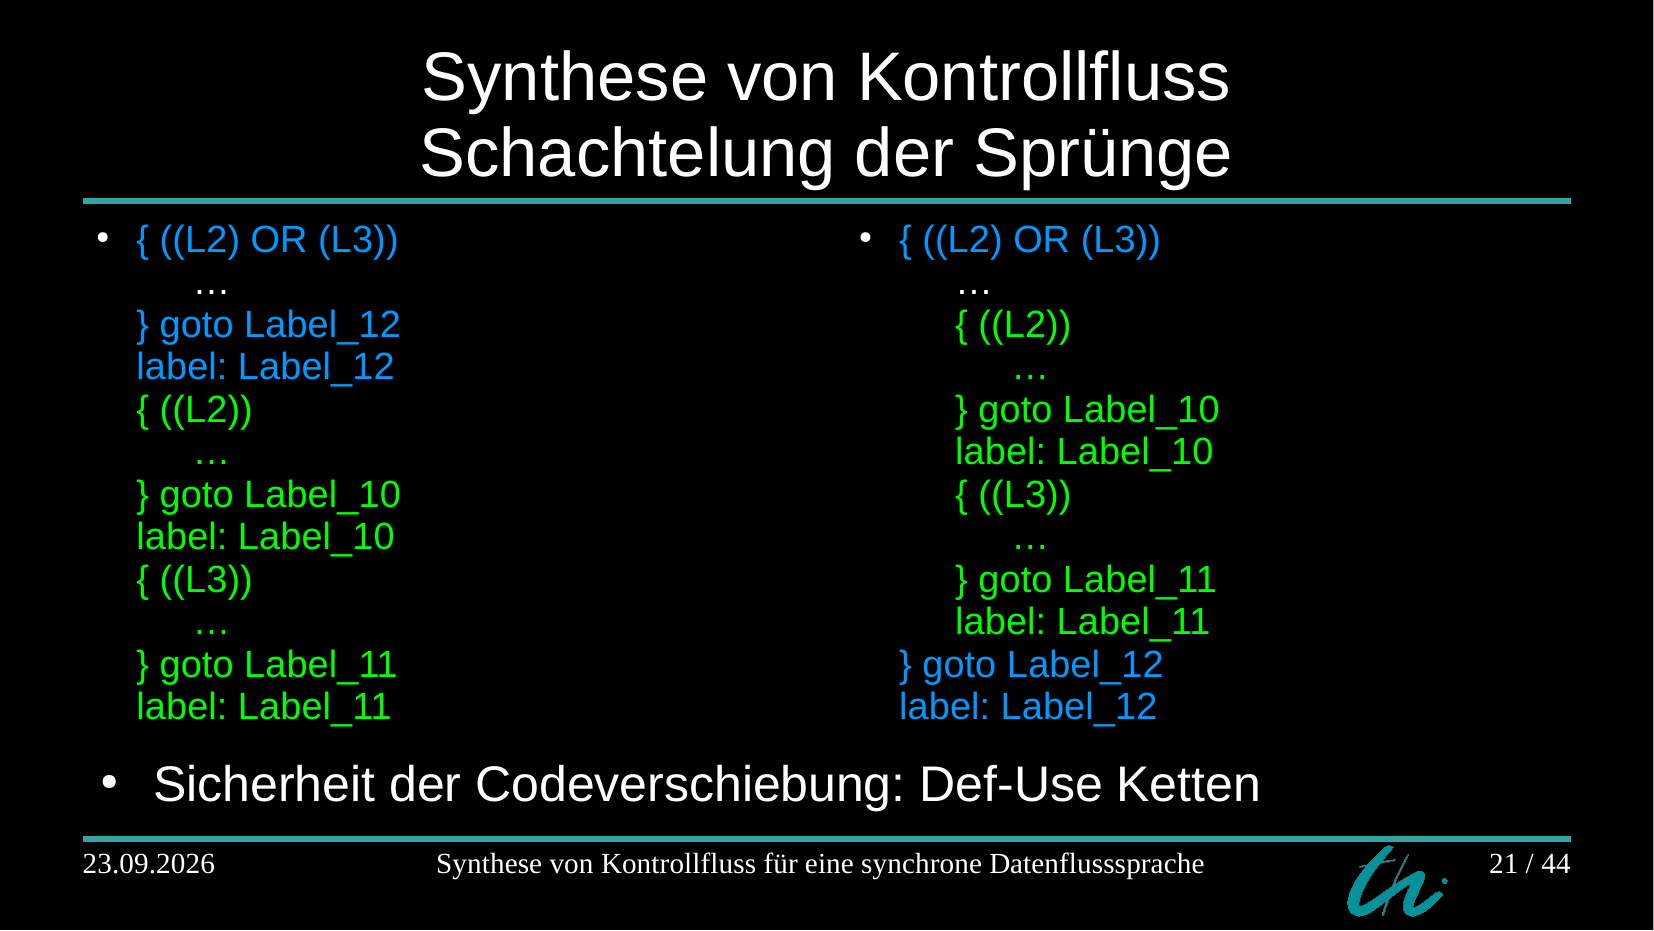

# Synthese von Kontrollfluss Schachtelung der Sprünge
{ ((L2) OR (L3))
	…
} goto Label_12
label: Label_12
{ ((L2))
	…
} goto Label_10
label: Label_10
{ ((L3))
	…
} goto Label_11
label: Label_11
{ ((L2) OR (L3))
	…
	{ ((L2))
		…
	} goto Label_10
	label: Label_10
	{ ((L3))
		…
	} goto Label_11
	label: Label_11
} goto Label_12
label: Label_12
Sicherheit der Codeverschiebung: Def-Use Ketten
Synthese von Kontrollfluss für eine synchrone Datenflusssprache
21